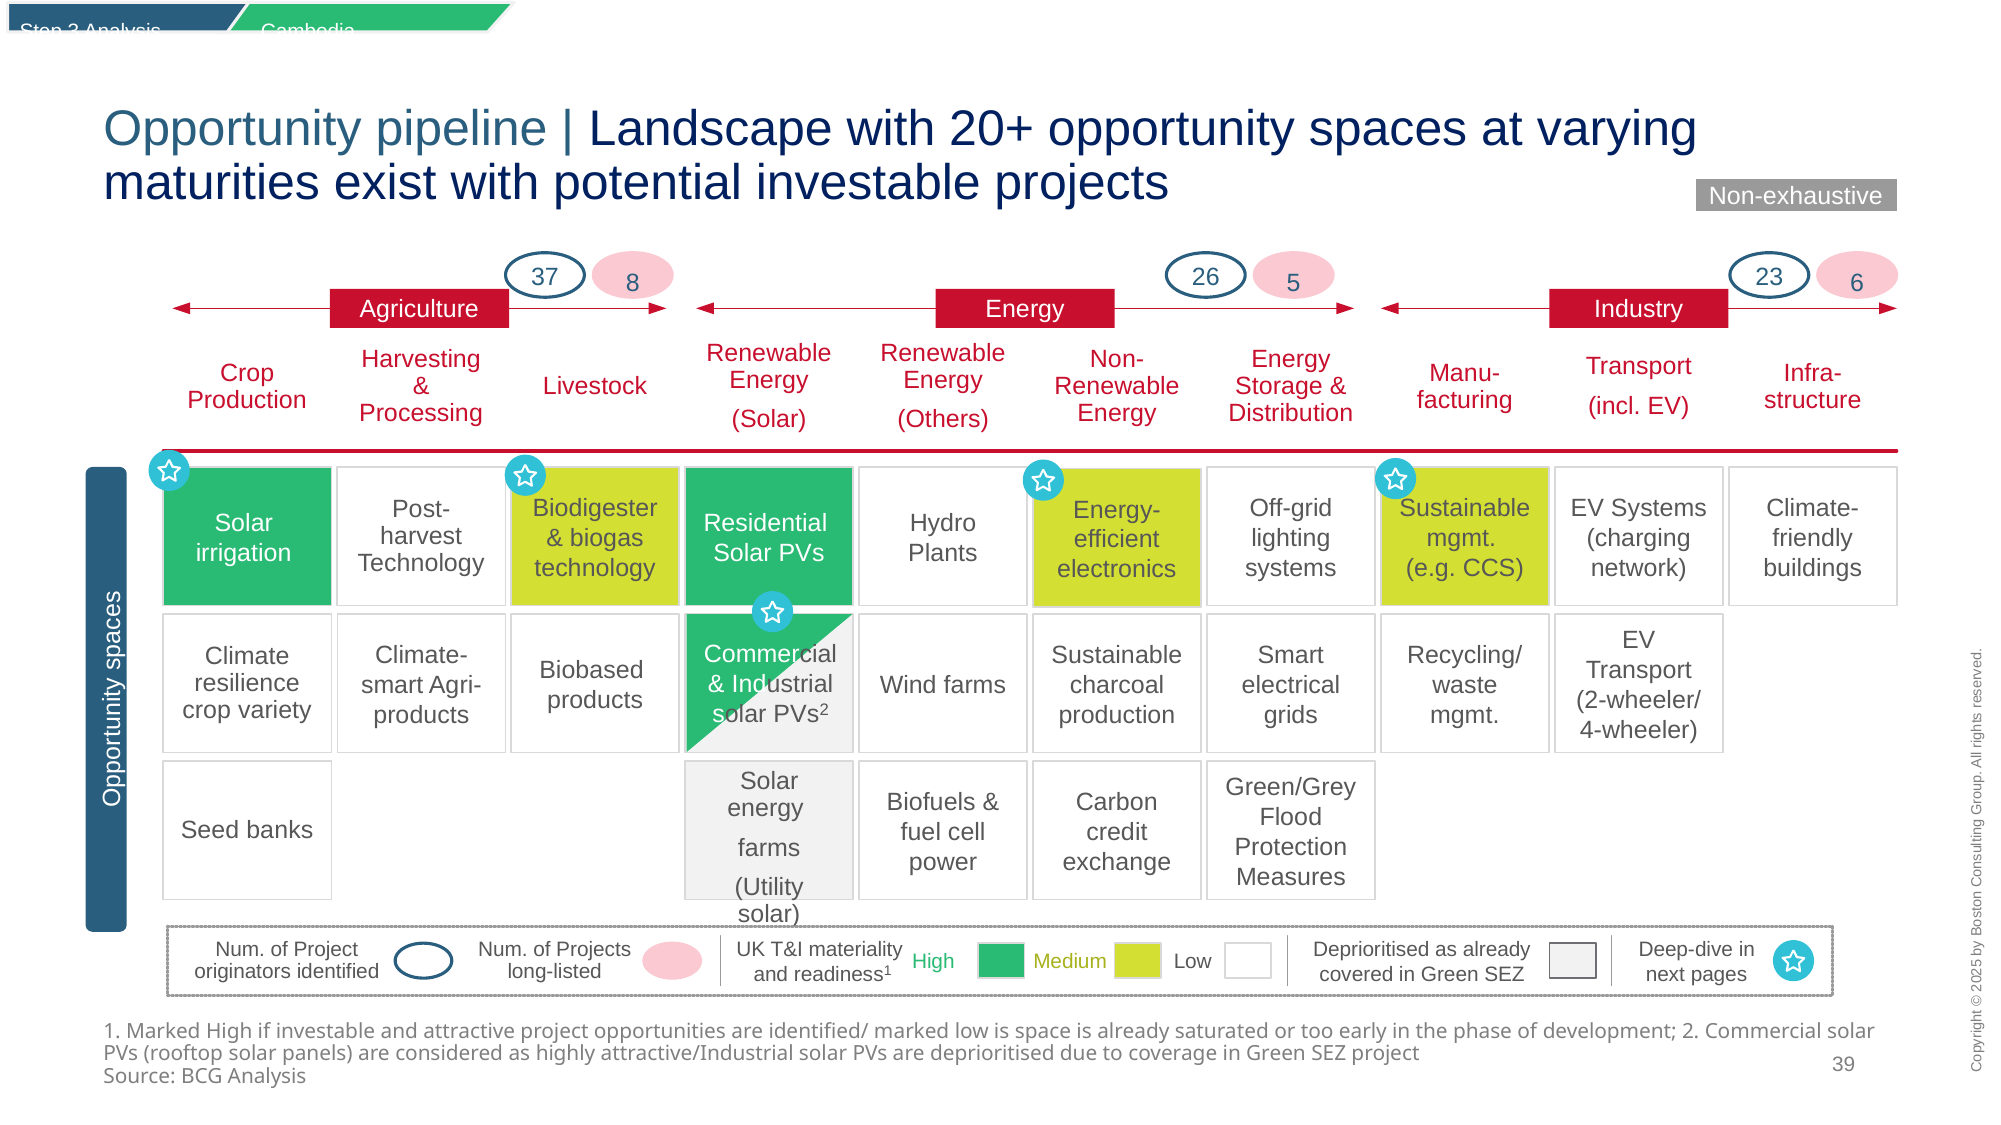

Step 3 Analysis
Cambodia
# Opportunity pipeline | Landscape with 20+ opportunity spaces at varying maturities exist with potential investable projects
Non-exhaustive
37
8
26
5
23
6
Agriculture
Energy
Industry
Crop Production
Harvesting & Processing
Livestock
Renewable Energy
(Solar)
Renewable Energy
(Others)
Non-Renewable Energy
Energy Storage & Distribution
Manu-facturing
Transport
(incl. EV)
Infra-structure
Solar
irrigation
Post-harvest Technology
Biodigester & biogas technology
Residential
Solar PVs
Hydro Plants
Off-grid lighting systems
Sustainable mgmt.
(e.g. CCS)
EV Systems (charging network)
Climate-friendly buildings
Energy-efficient electronics
Climate resilience crop variety
Climate-smart Agri-products
Biobased
products
Wind farms
Sustainable charcoal production
Smart electrical grids
Recycling/ waste mgmt.
EV Transport
(2-wheeler/ 4-wheeler)
Commercial & Industrial solar PVs2
Opportunity spaces
Seed banks
Solar energy
farms
(Utility solar)
Biofuels & fuel cell power
Carbon credit exchange
Green/Grey Flood Protection Measures
Num. of Project originators identified
Num. of Projects long-listed
UK T&I materiality
and readiness1
Deprioritised as already covered in Green SEZ
Deep-dive in next pages
High
Medium
Low
1. Marked High if investable and attractive project opportunities are identified/ marked low is space is already saturated or too early in the phase of development; 2. Commercial solar PVs (rooftop solar panels) are considered as highly attractive/Industrial solar PVs are deprioritised due to coverage in Green SEZ project
Source: BCG Analysis